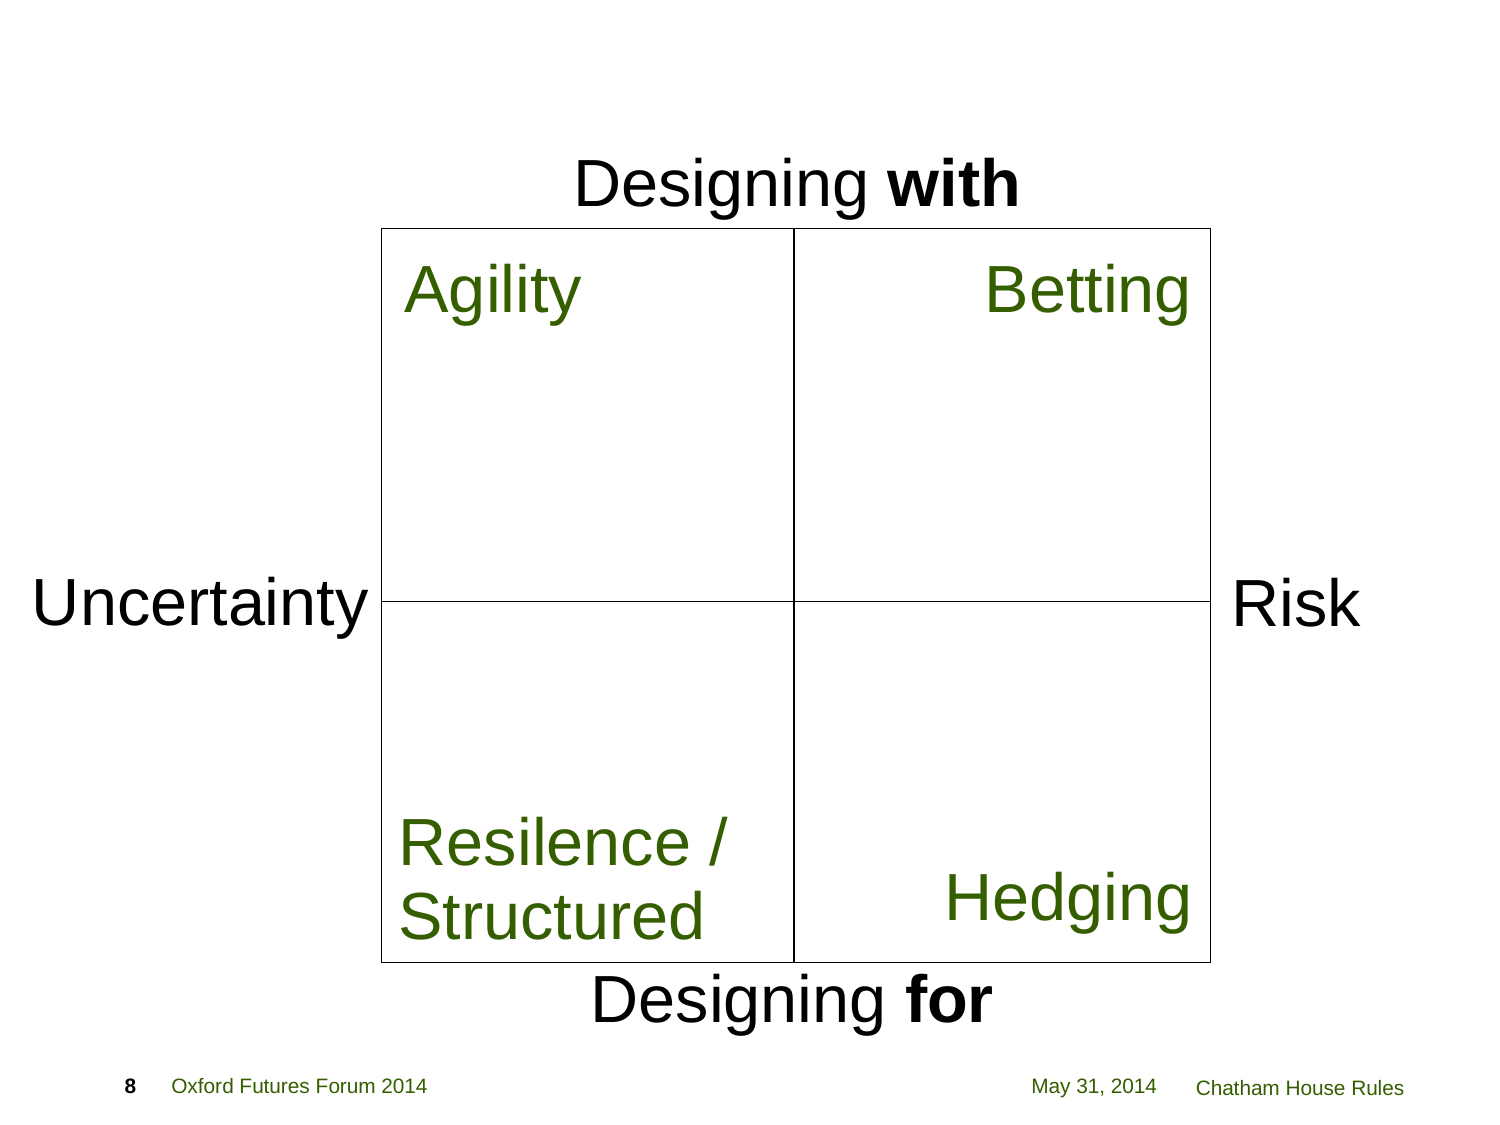

Designing with
Betting
Agility
Uncertainty
Risk
Resilence / Structured
Hedging
Designing for
8
Oxford Futures Forum 2014
May 31, 2014